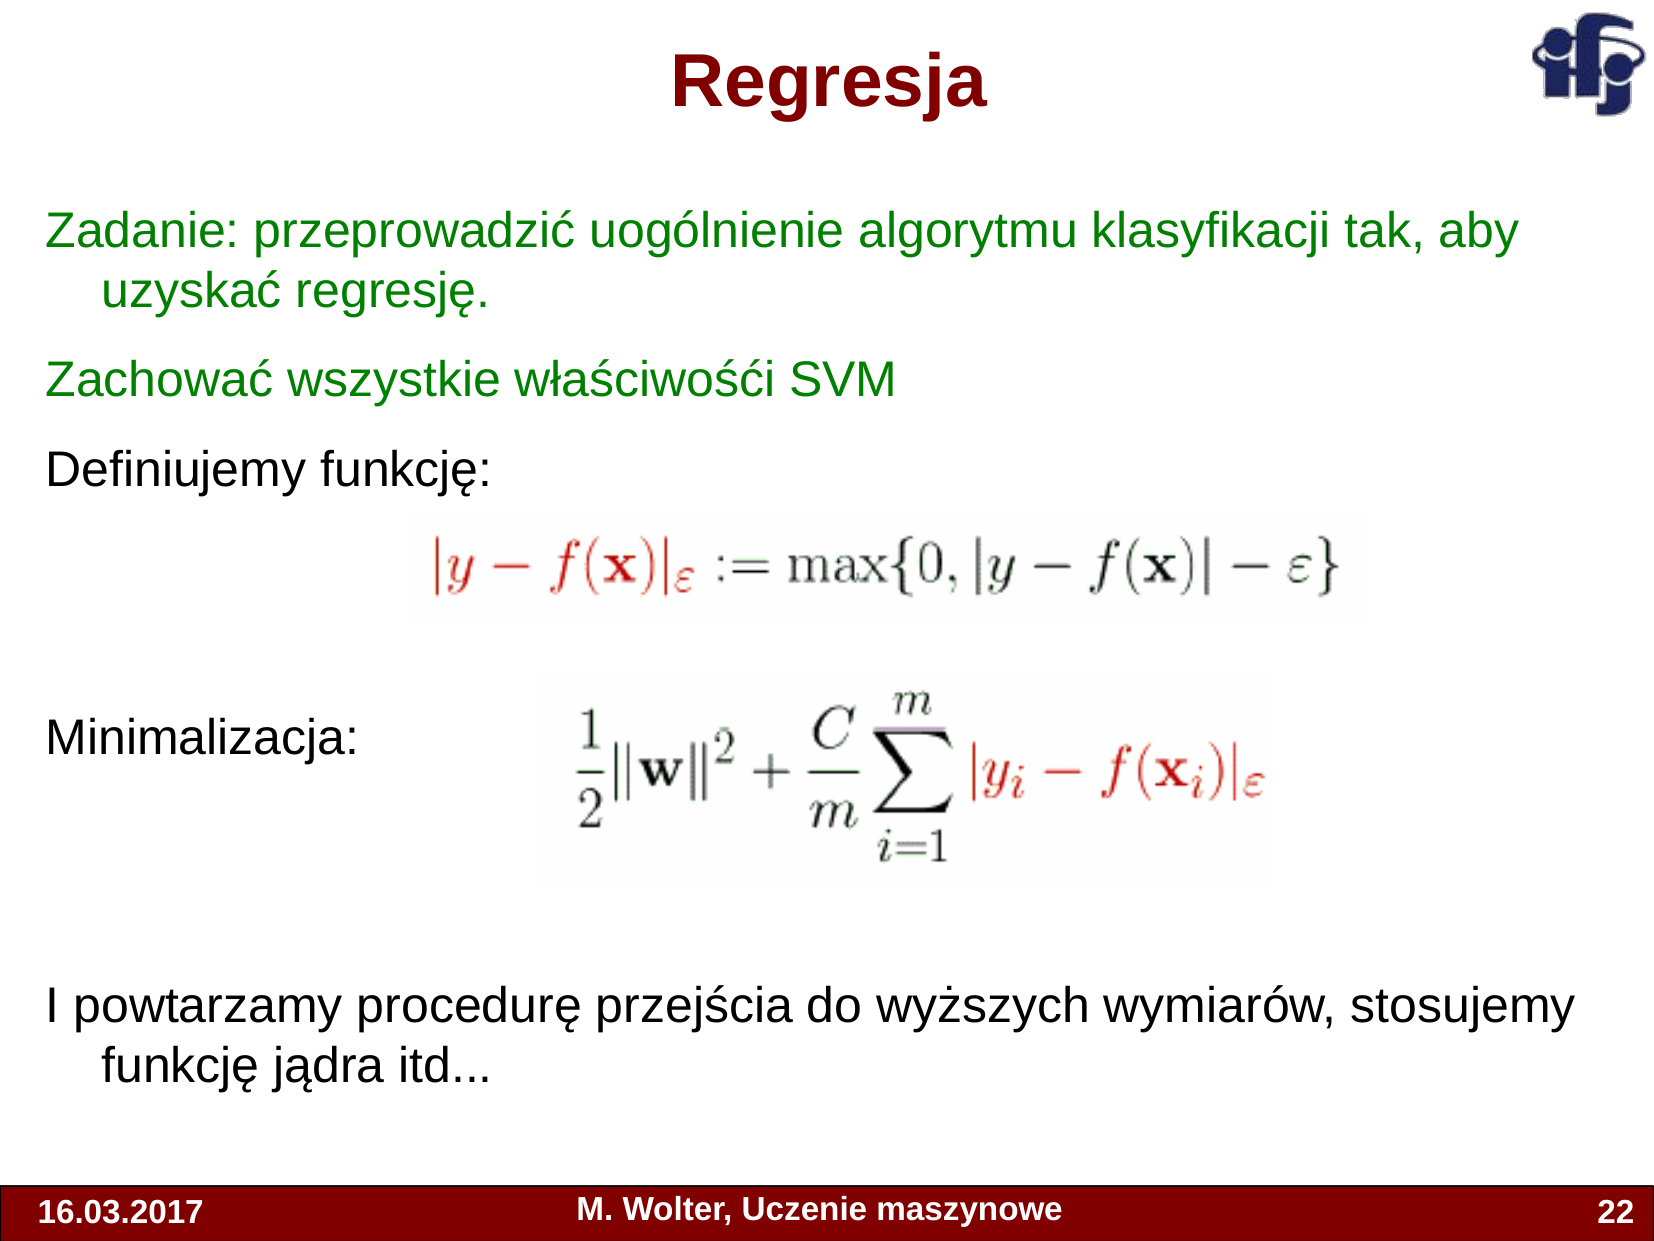

# Regresja
Zadanie: przeprowadzić uogólnienie algorytmu klasyfikacji tak, aby uzyskać regresję.
Zachować wszystkie właściwośći SVM
Definiujemy funkcję:
Minimalizacja:
I powtarzamy procedurę przejścia do wyższych wymiarów, stosujemy funkcję jądra itd...
7.11.2007
Marcin Wolter, "Support Vector Machines"